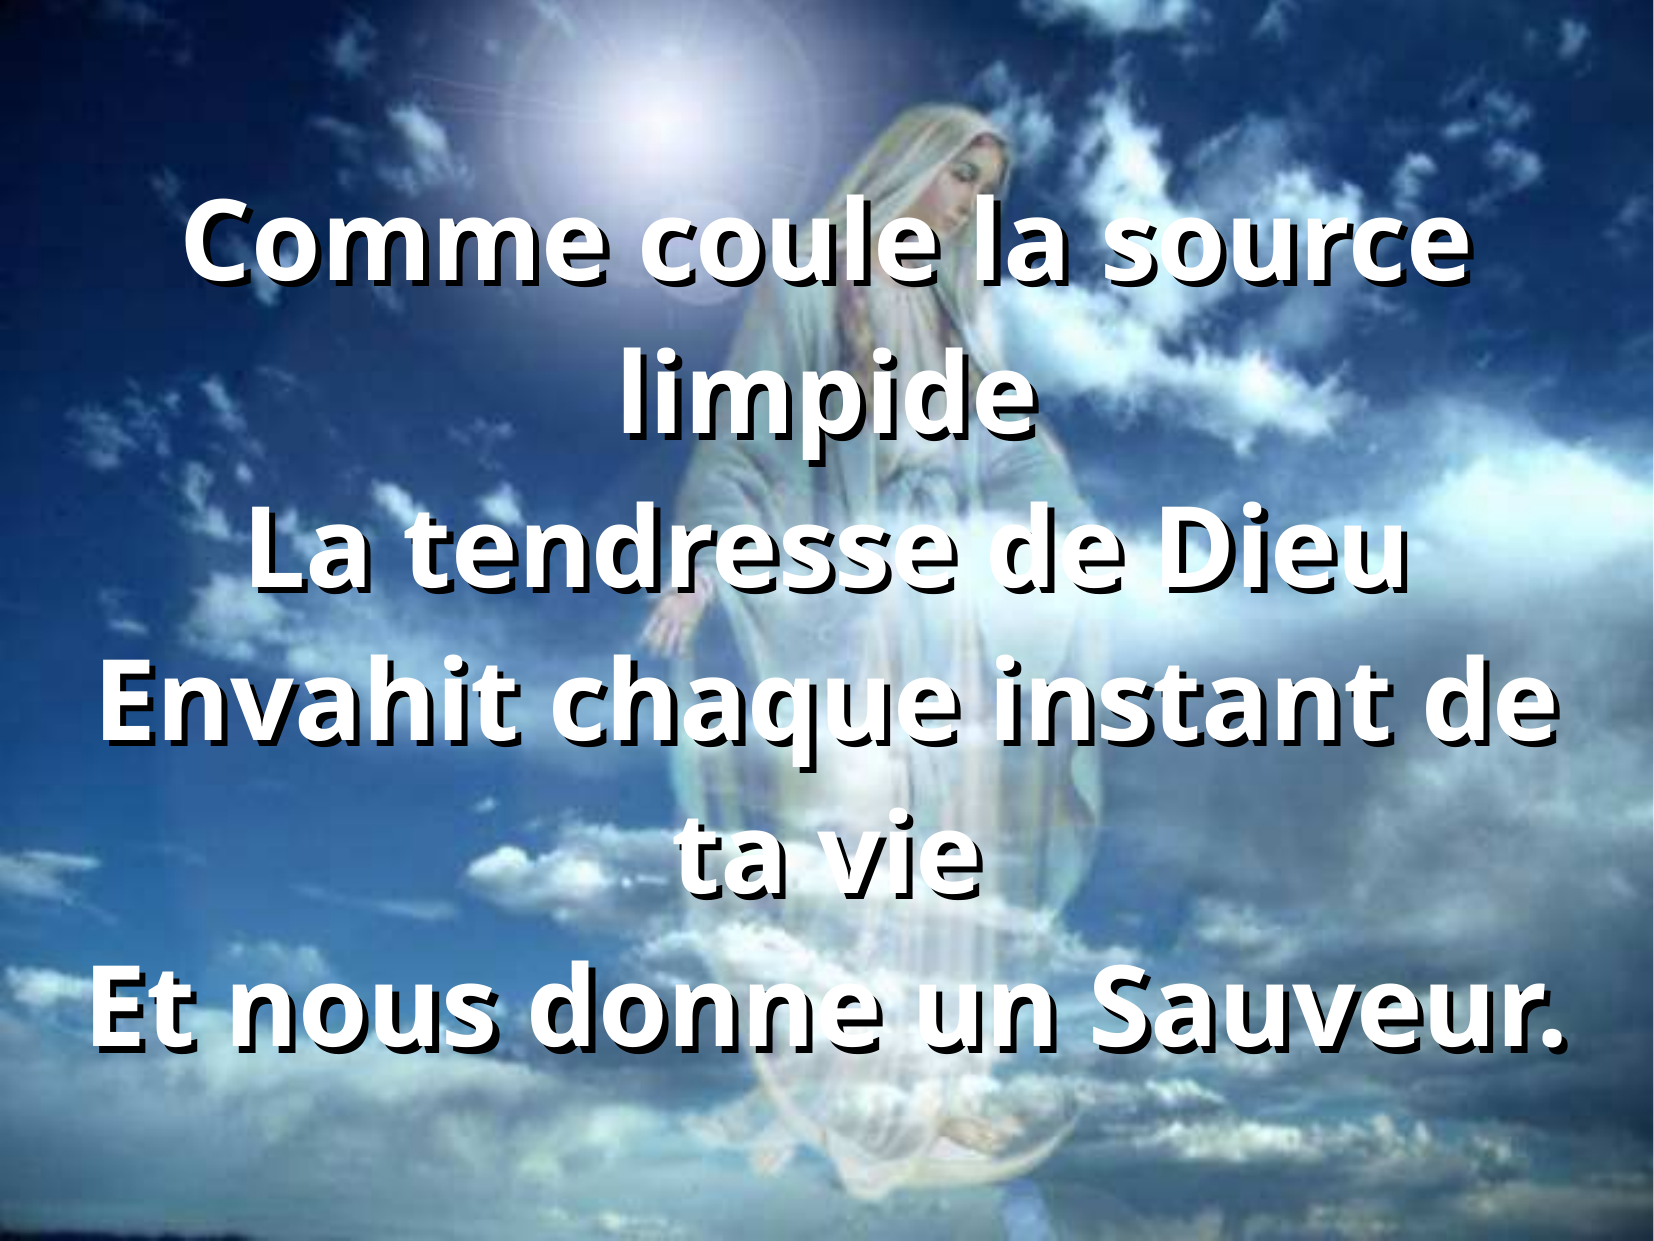

# Comme coule la source limpide La tendresse de Dieu Envahit chaque instant de ta vie Et nous donne un Sauveur.